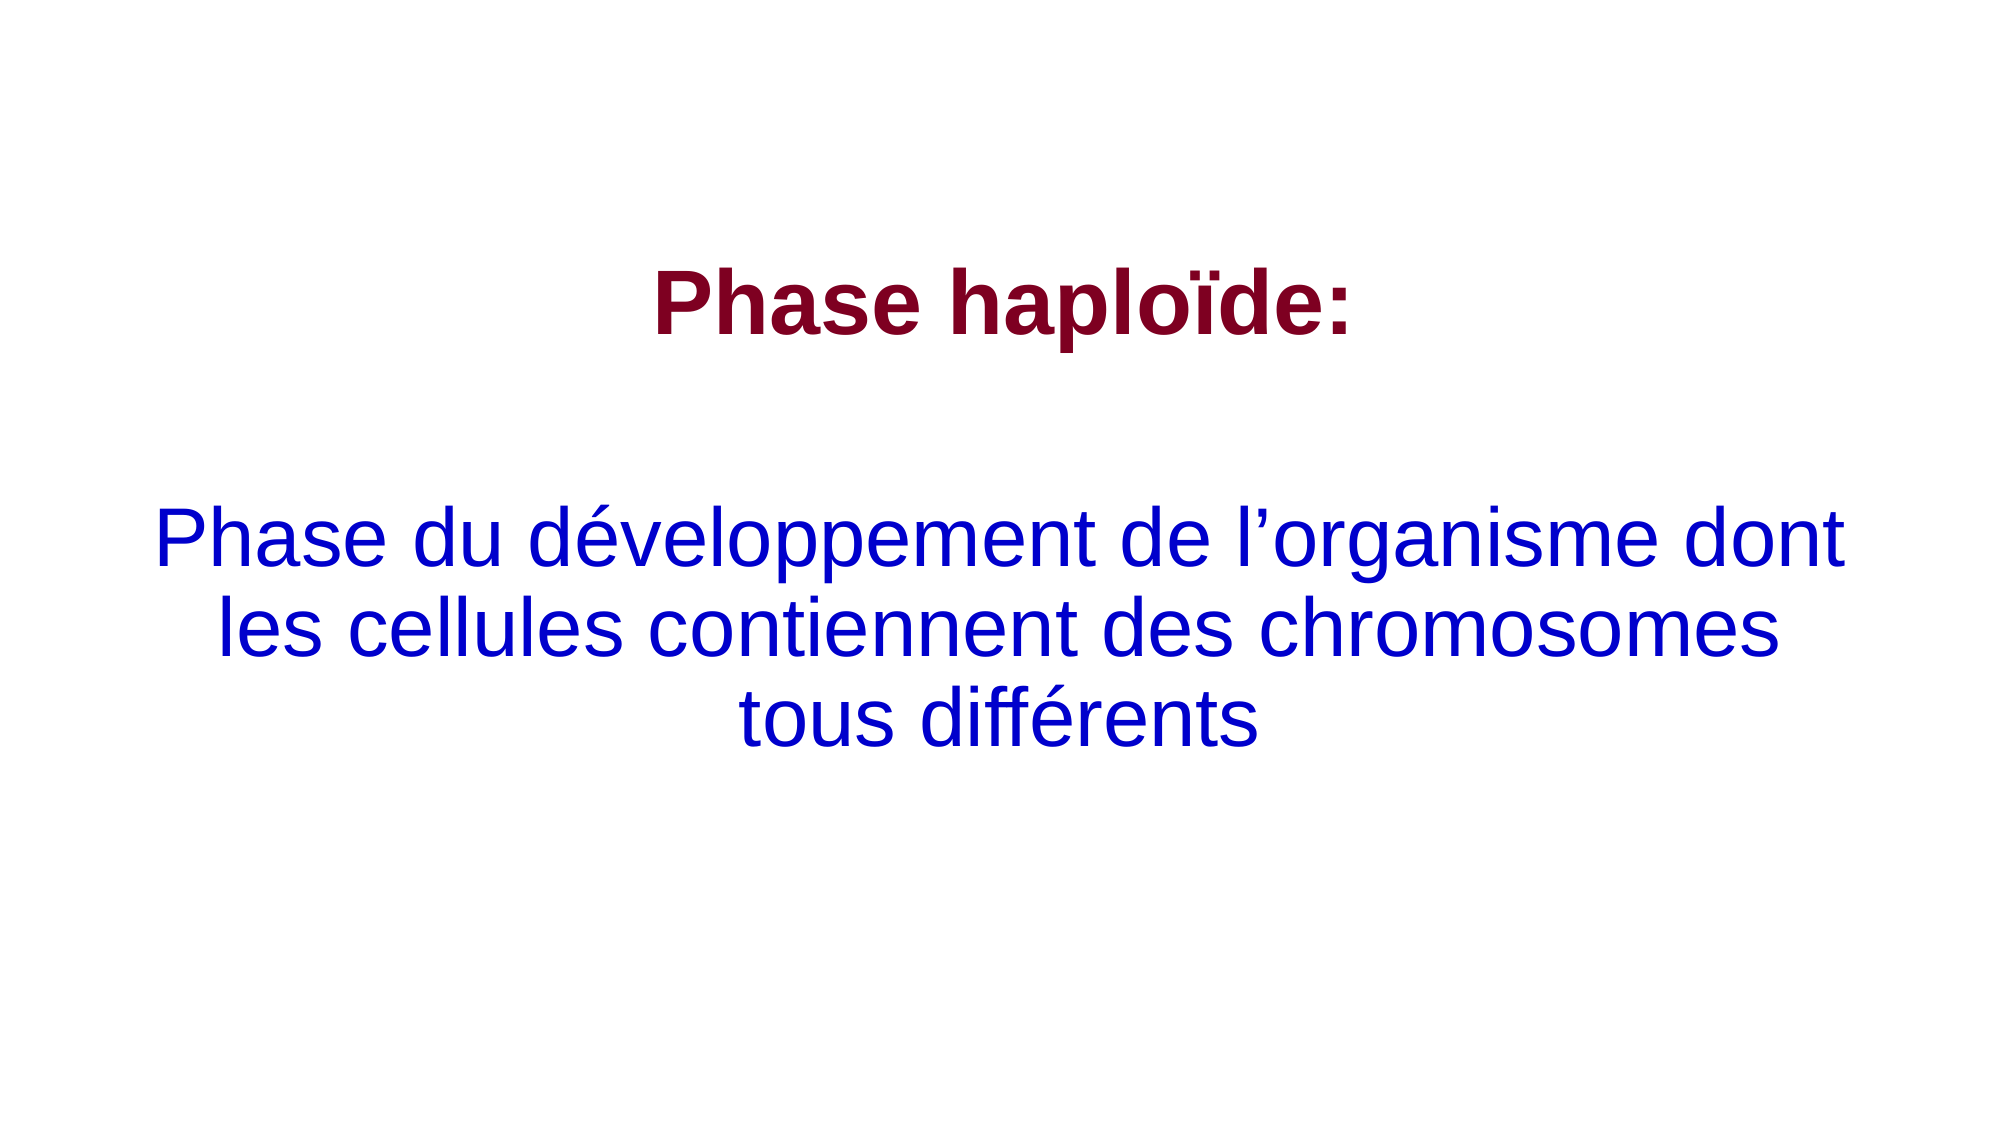

# Phase haploïde:
Phase du développement de l’organisme dont les cellules contiennent des chromosomes tous différents